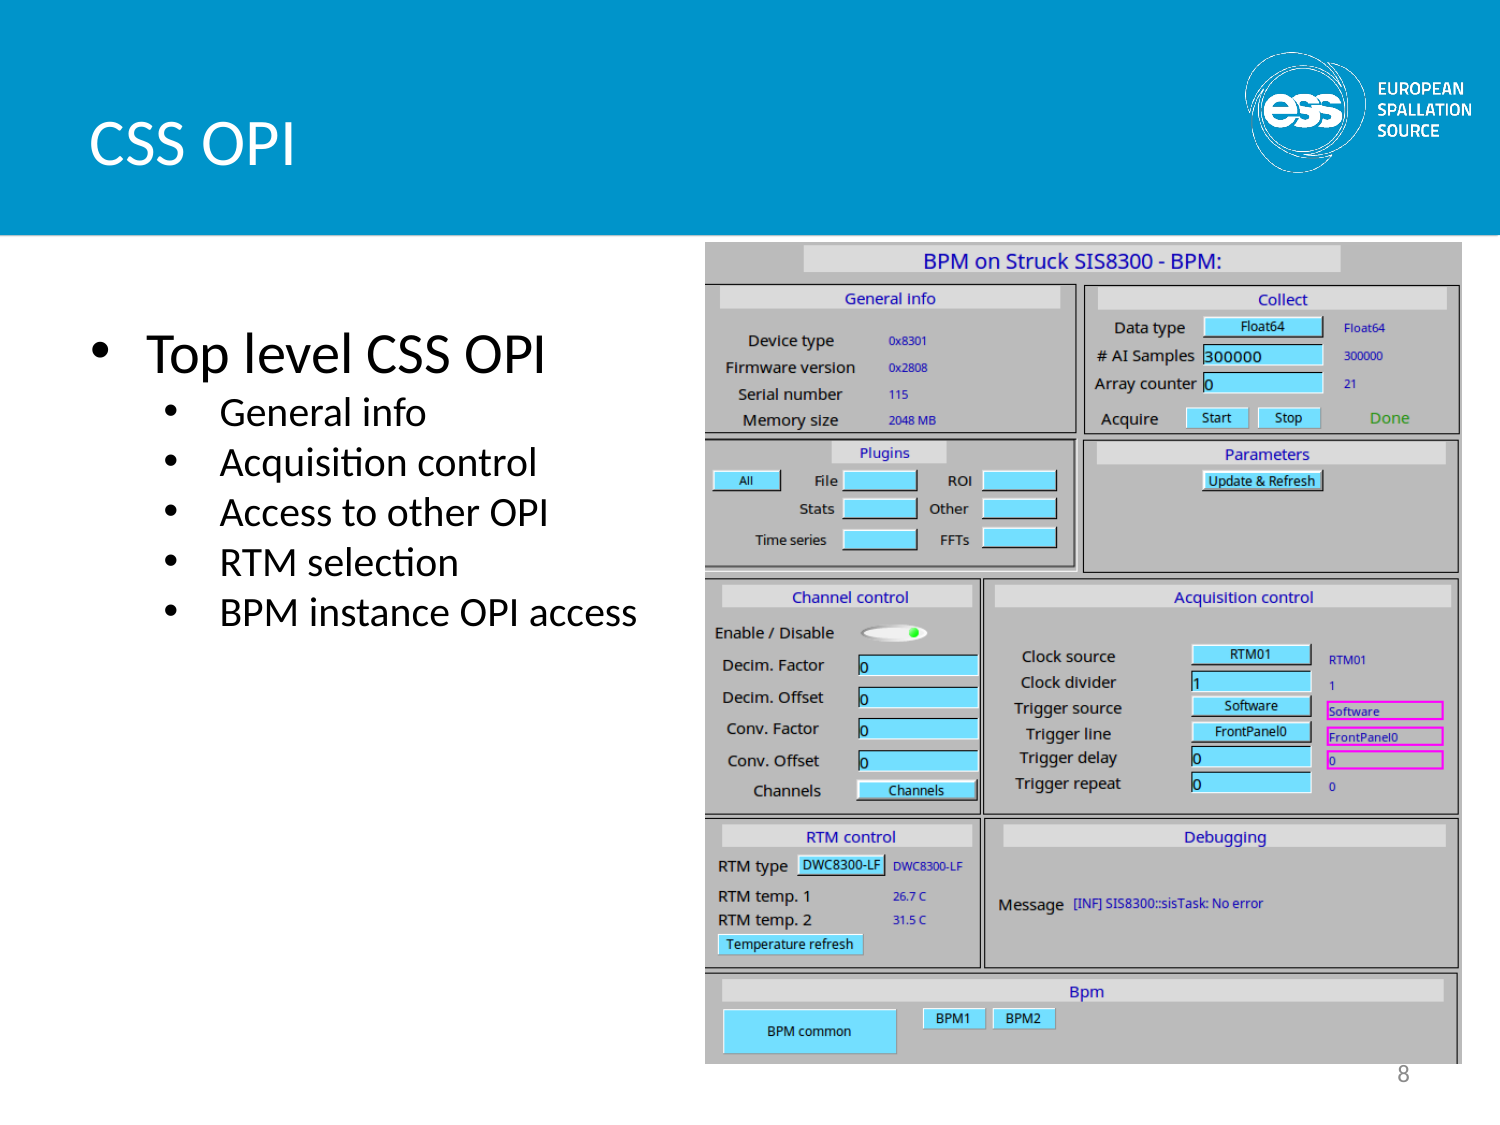

CSS OPI
Top level CSS OPI
General info
Acquisition control
Access to other OPI
RTM selection
BPM instance OPI access